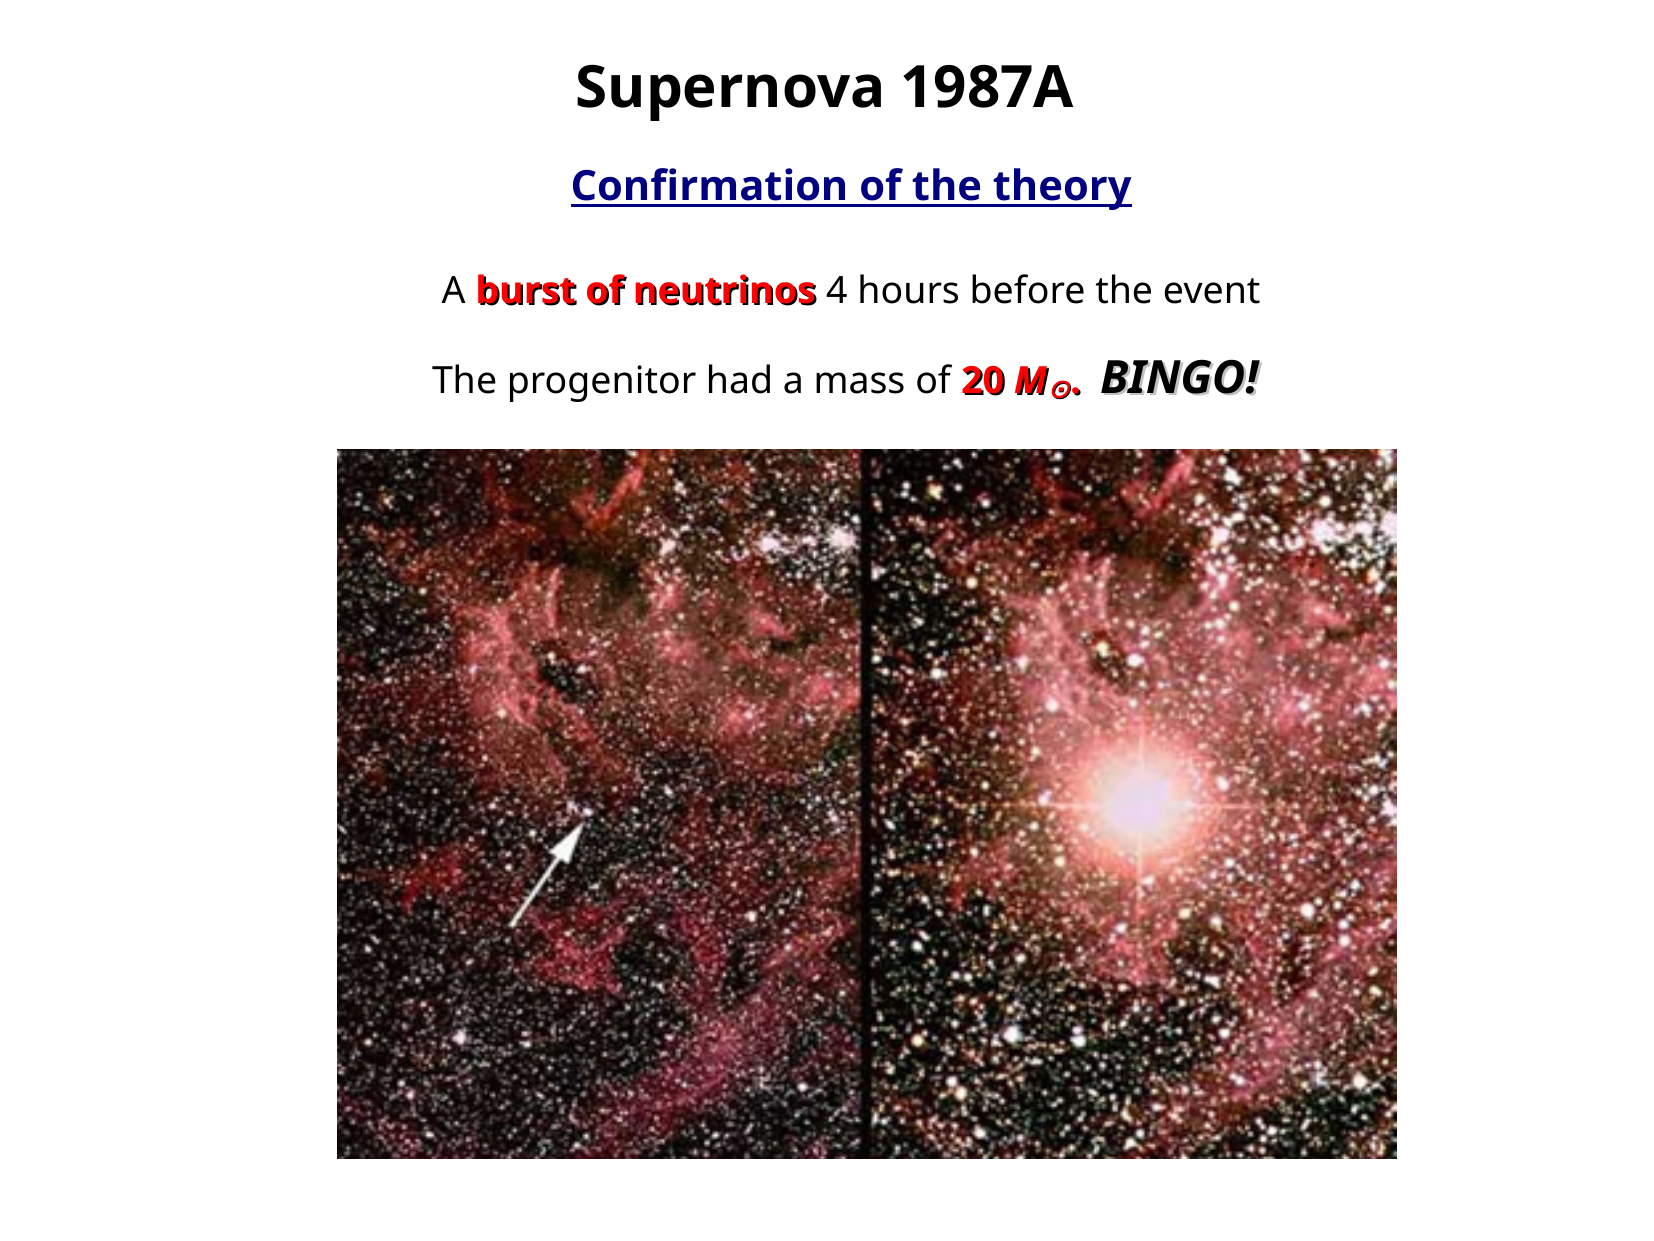

Supernova 1987A
Confirmation of the theory
A burst of neutrinos 4 hours before the event
The progenitor had a mass of 20 M⊙. BINGO!